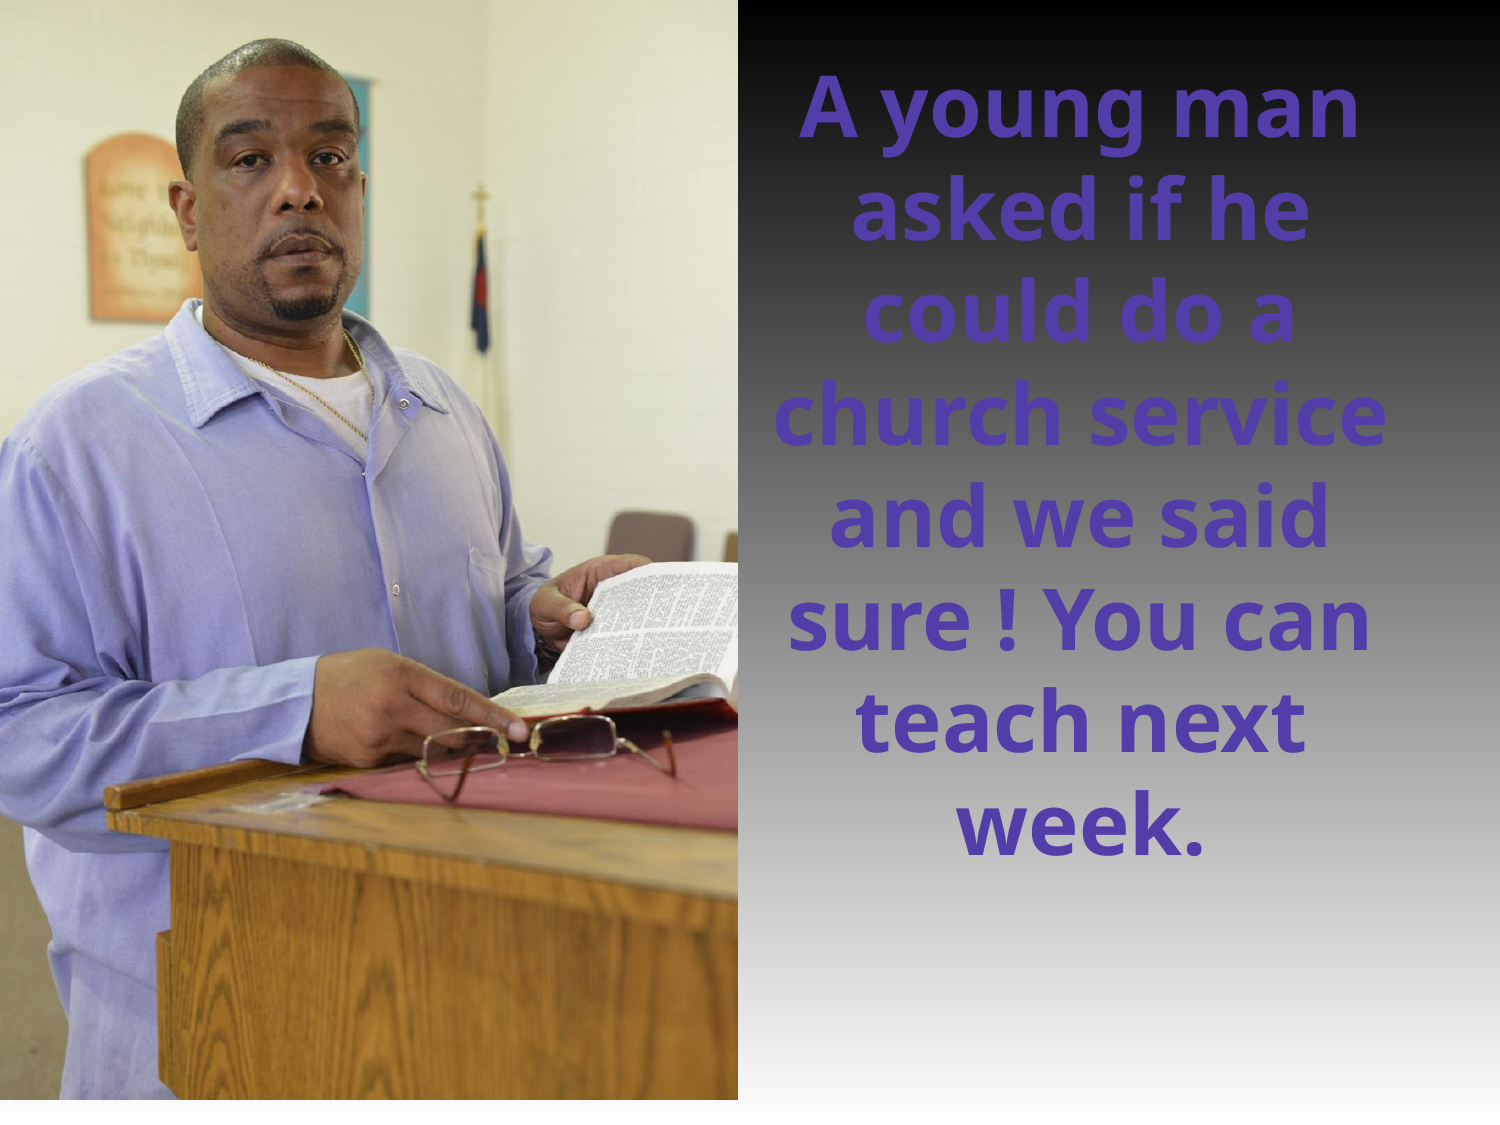

# A young man asked if he could do a church service and we said sure ! You can teach next week.